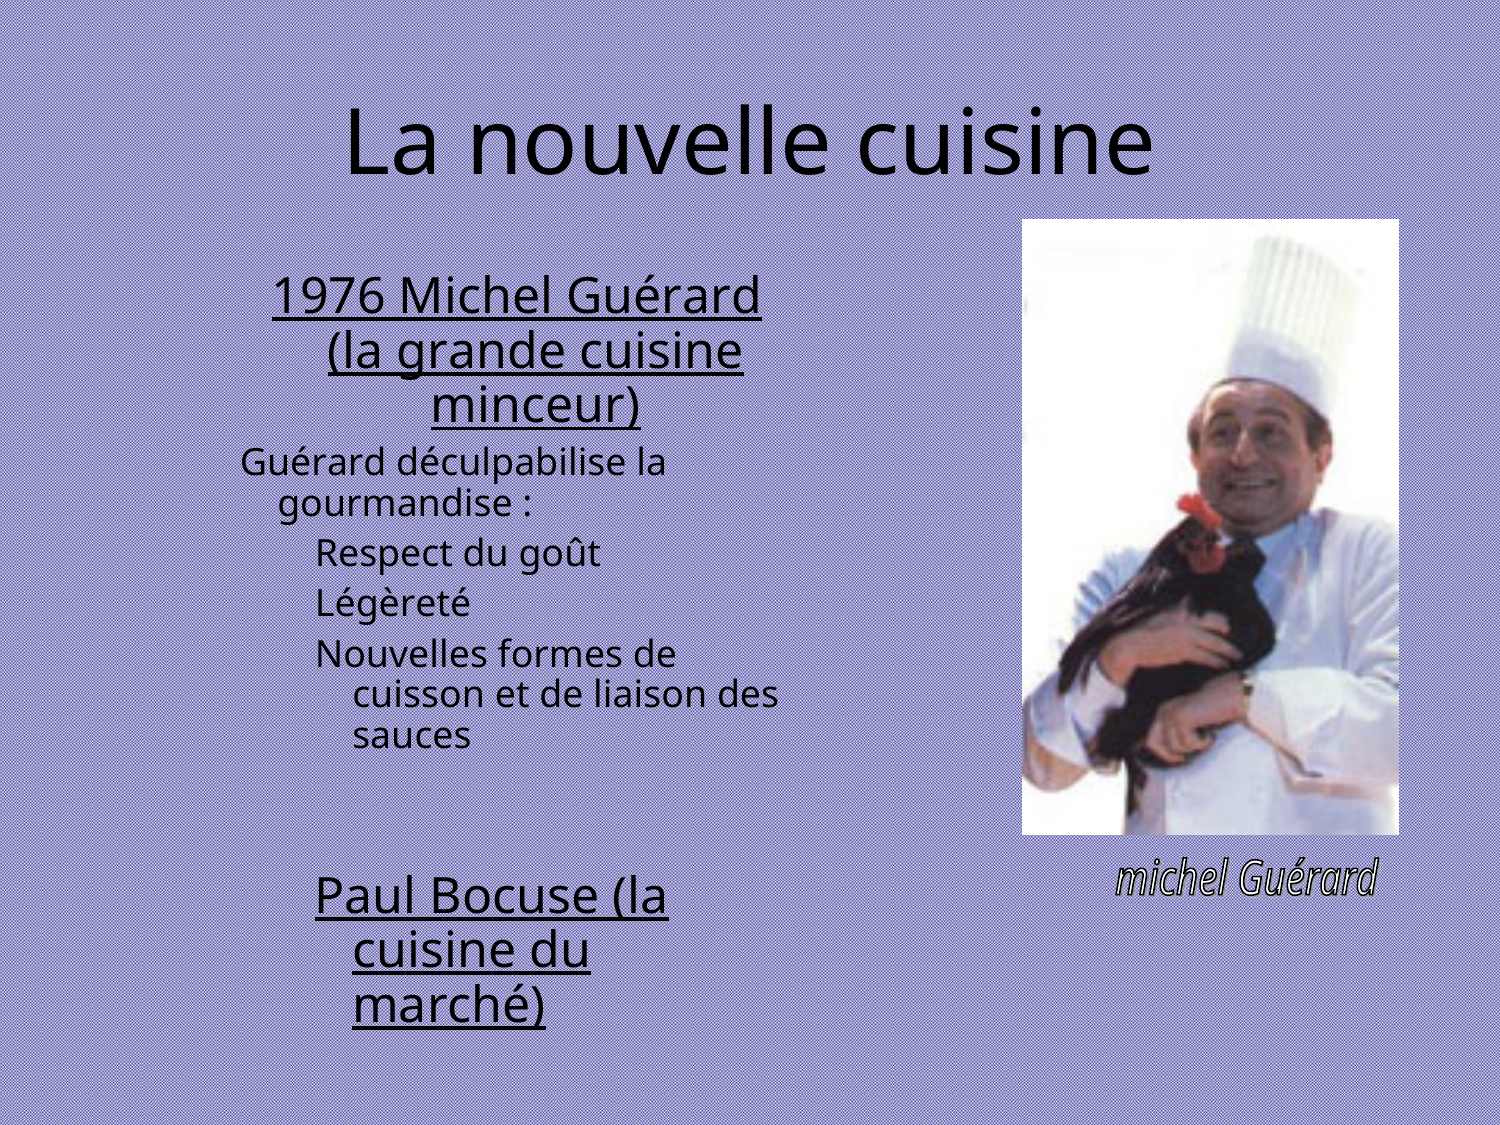

# La nouvelle cuisine
1976 Michel Guérard (la grande cuisine minceur)
Guérard déculpabilise la gourmandise :
Respect du goût
Légèreté
Nouvelles formes de cuisson et de liaison des sauces
Paul Bocuse (la cuisine du marché)
michel Guérard